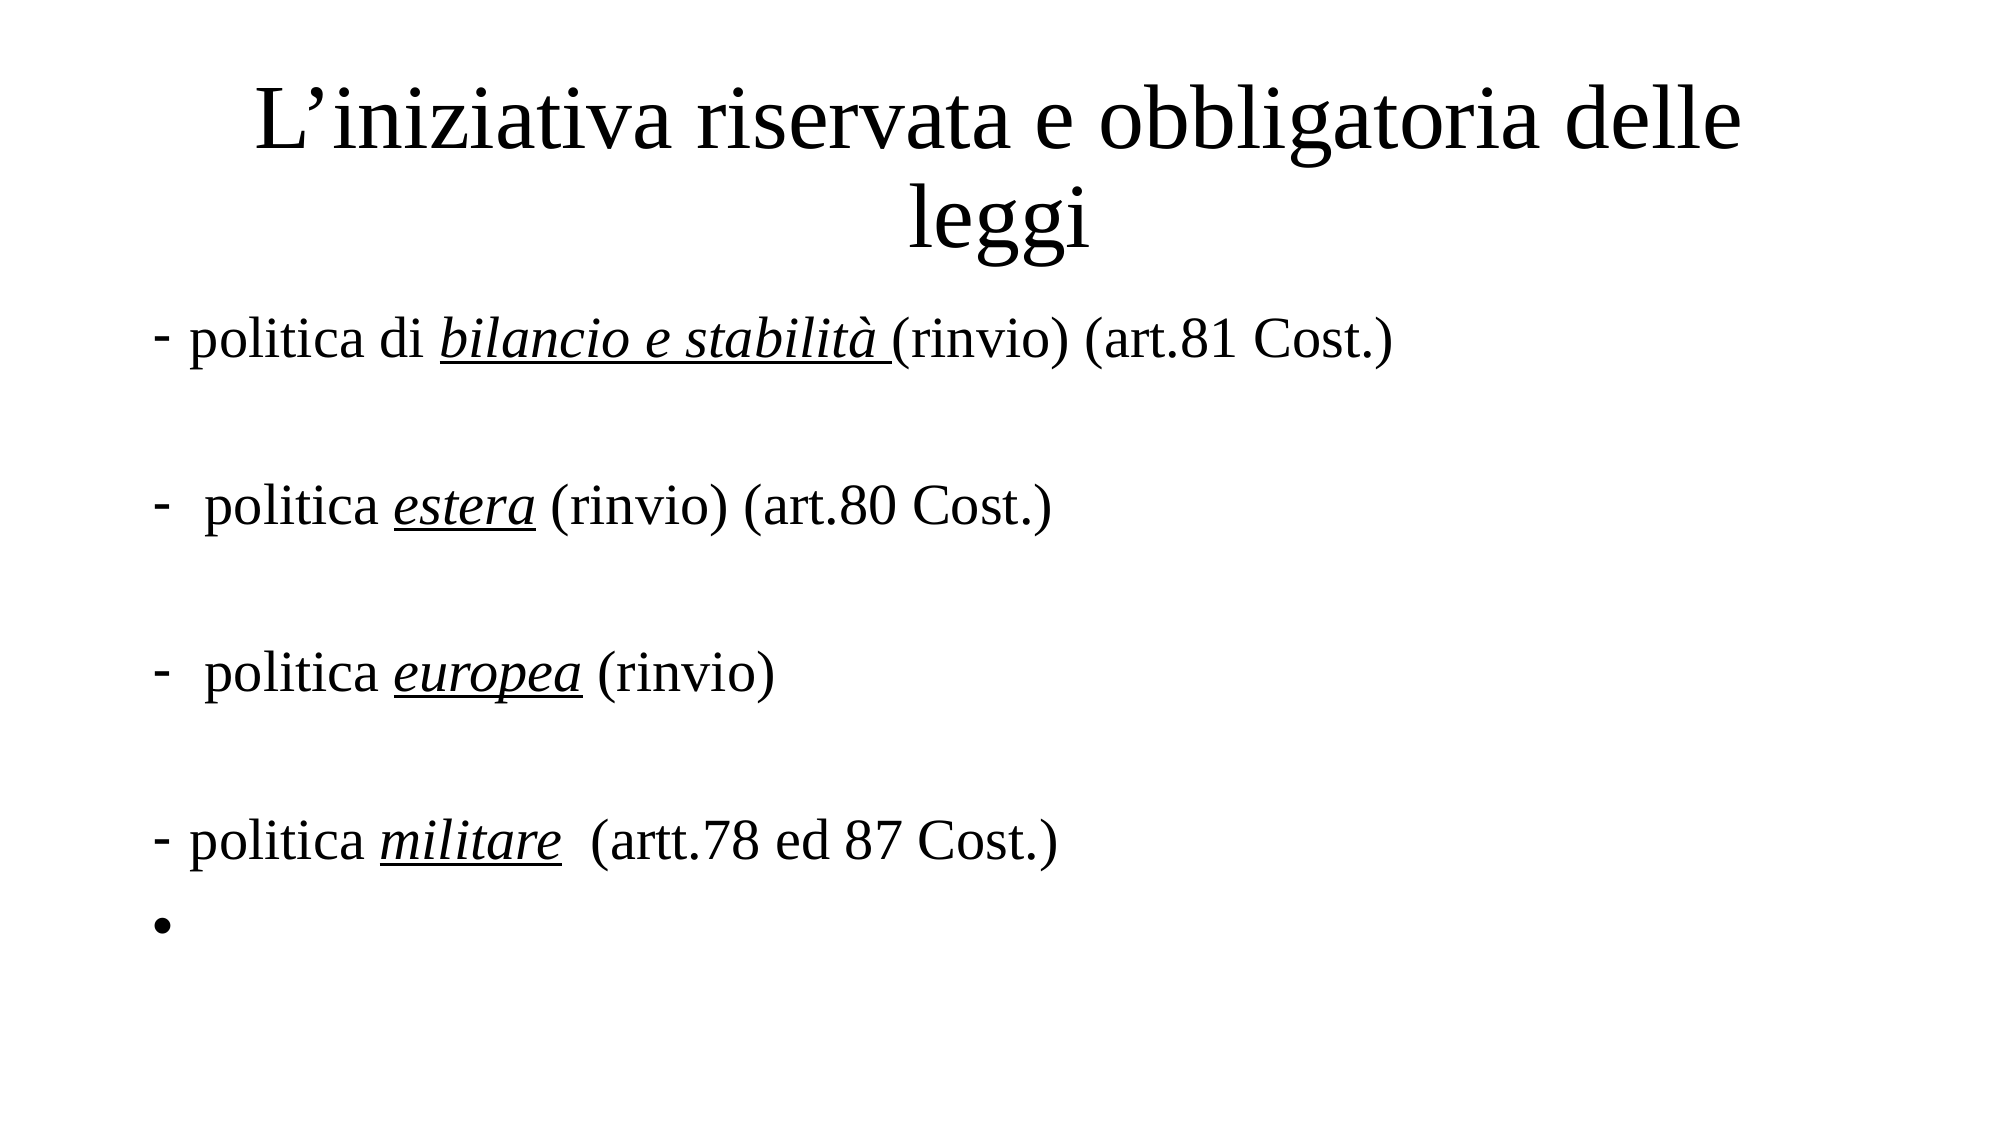

# L’iniziativa riservata e obbligatoria delle leggi
politica di bilancio e stabilità (rinvio) (art.81 Cost.)
 politica estera (rinvio) (art.80 Cost.)
 politica europea (rinvio)
politica militare (artt.78 ed 87 Cost.)